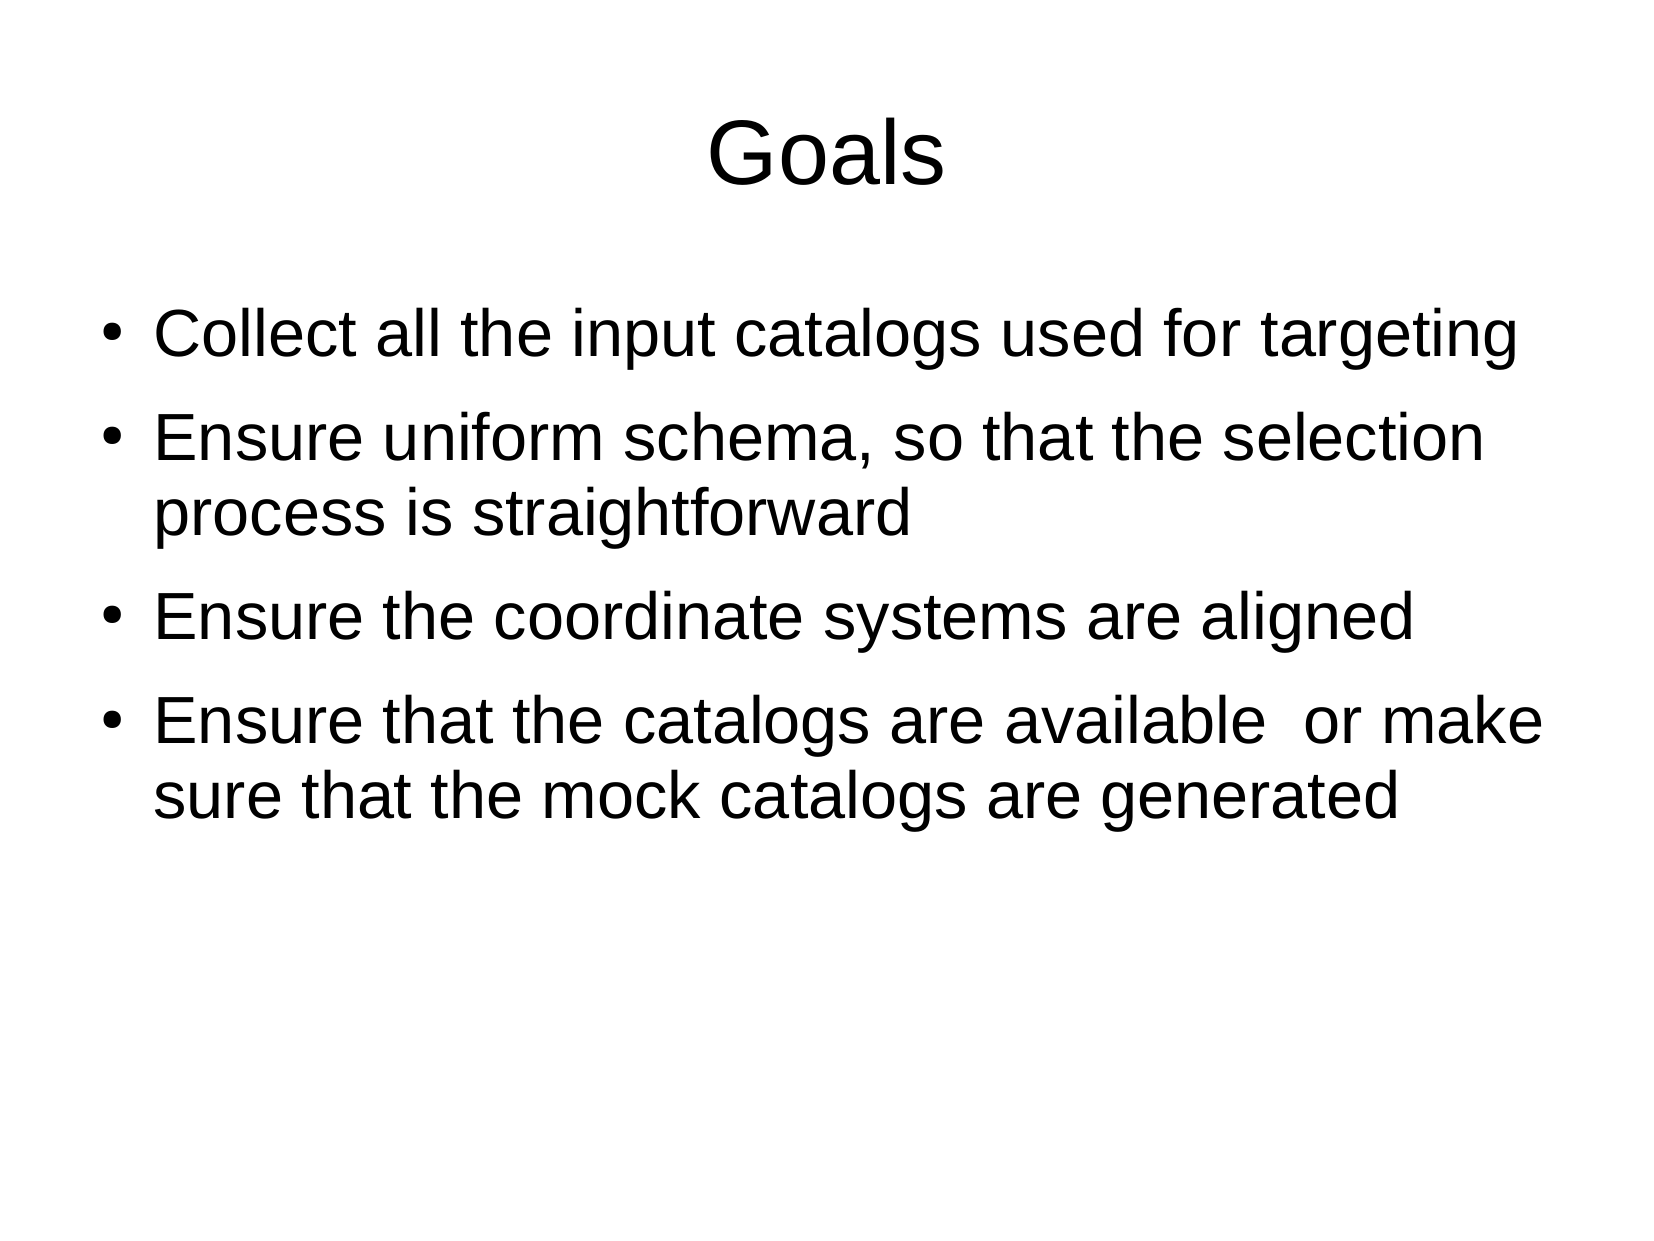

# Goals
Collect all the input catalogs used for targeting
Ensure uniform schema, so that the selection process is straightforward
Ensure the coordinate systems are aligned
Ensure that the catalogs are available or make sure that the mock catalogs are generated